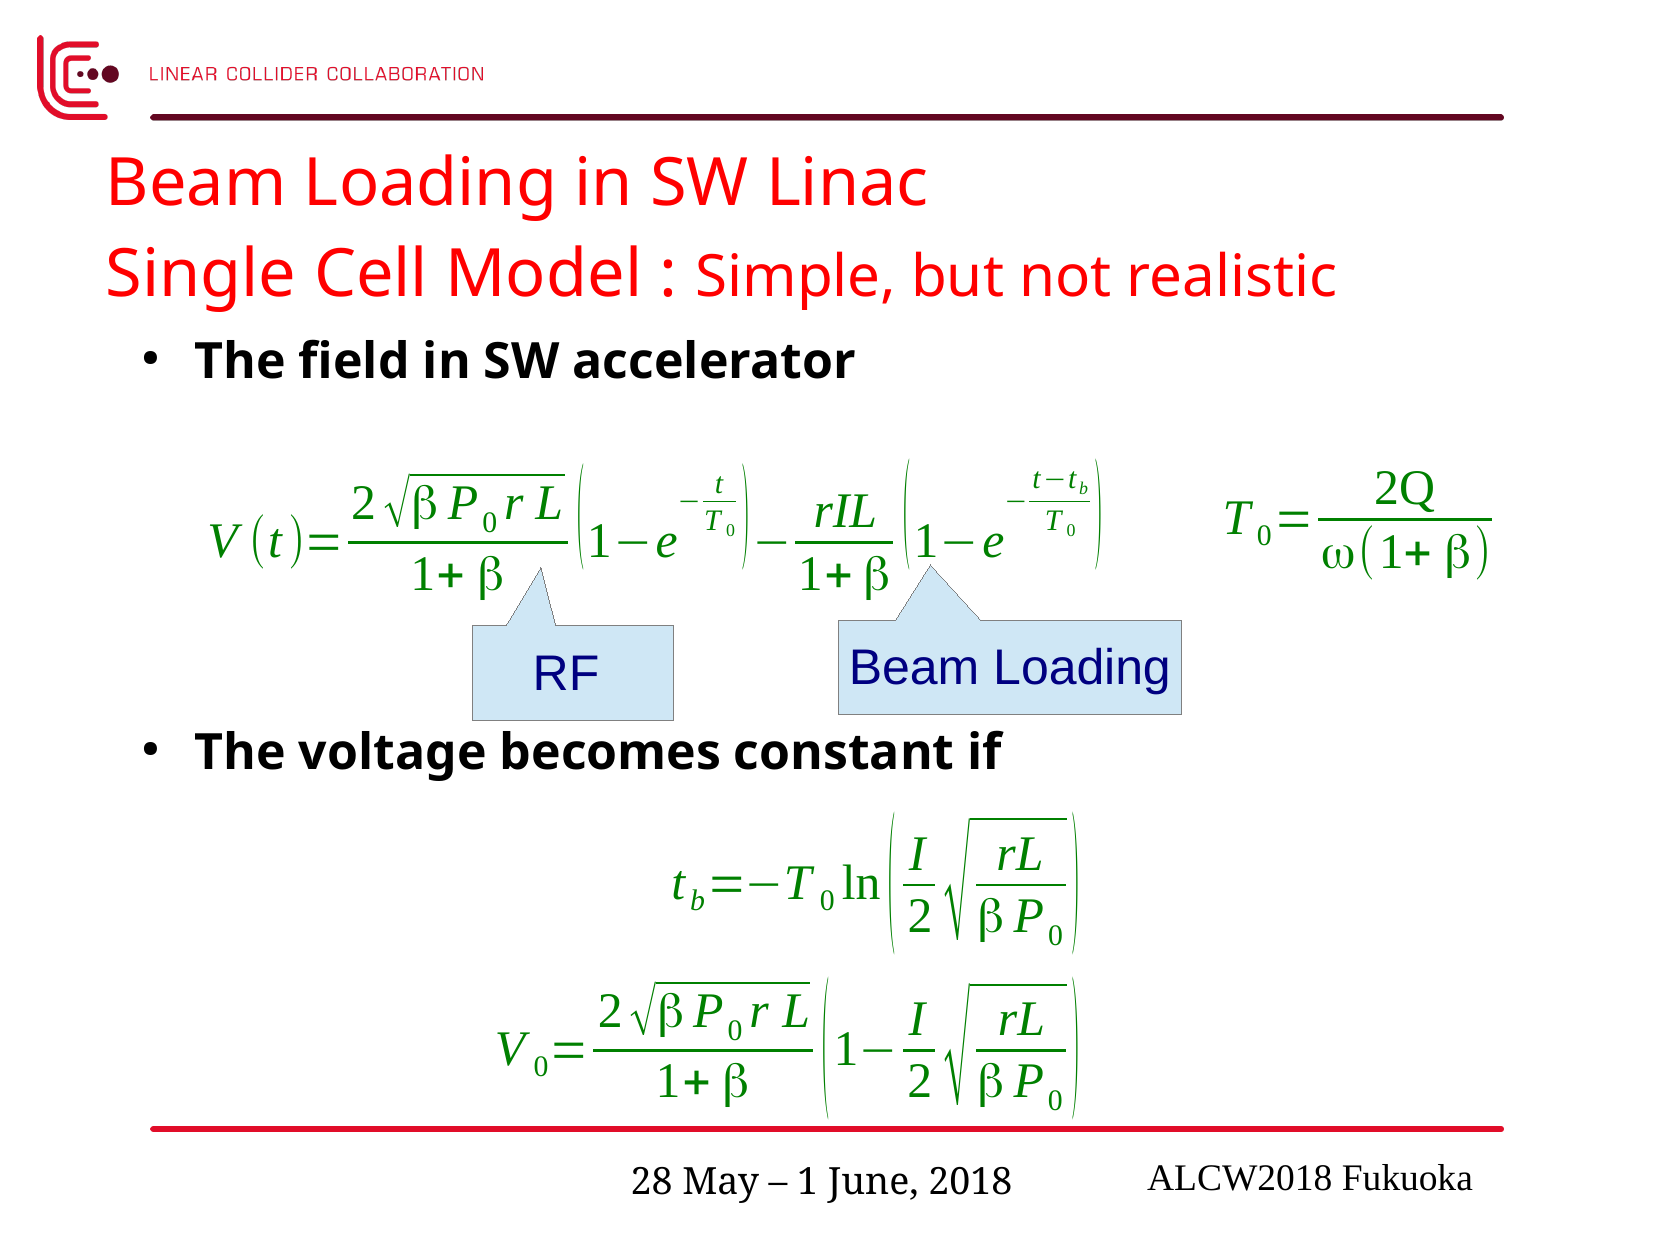

Beam Loading in SW Linac
Single Cell Model : Simple, but not realistic
# The field in SW accelerator
The voltage becomes constant if
Beam Loading
RF